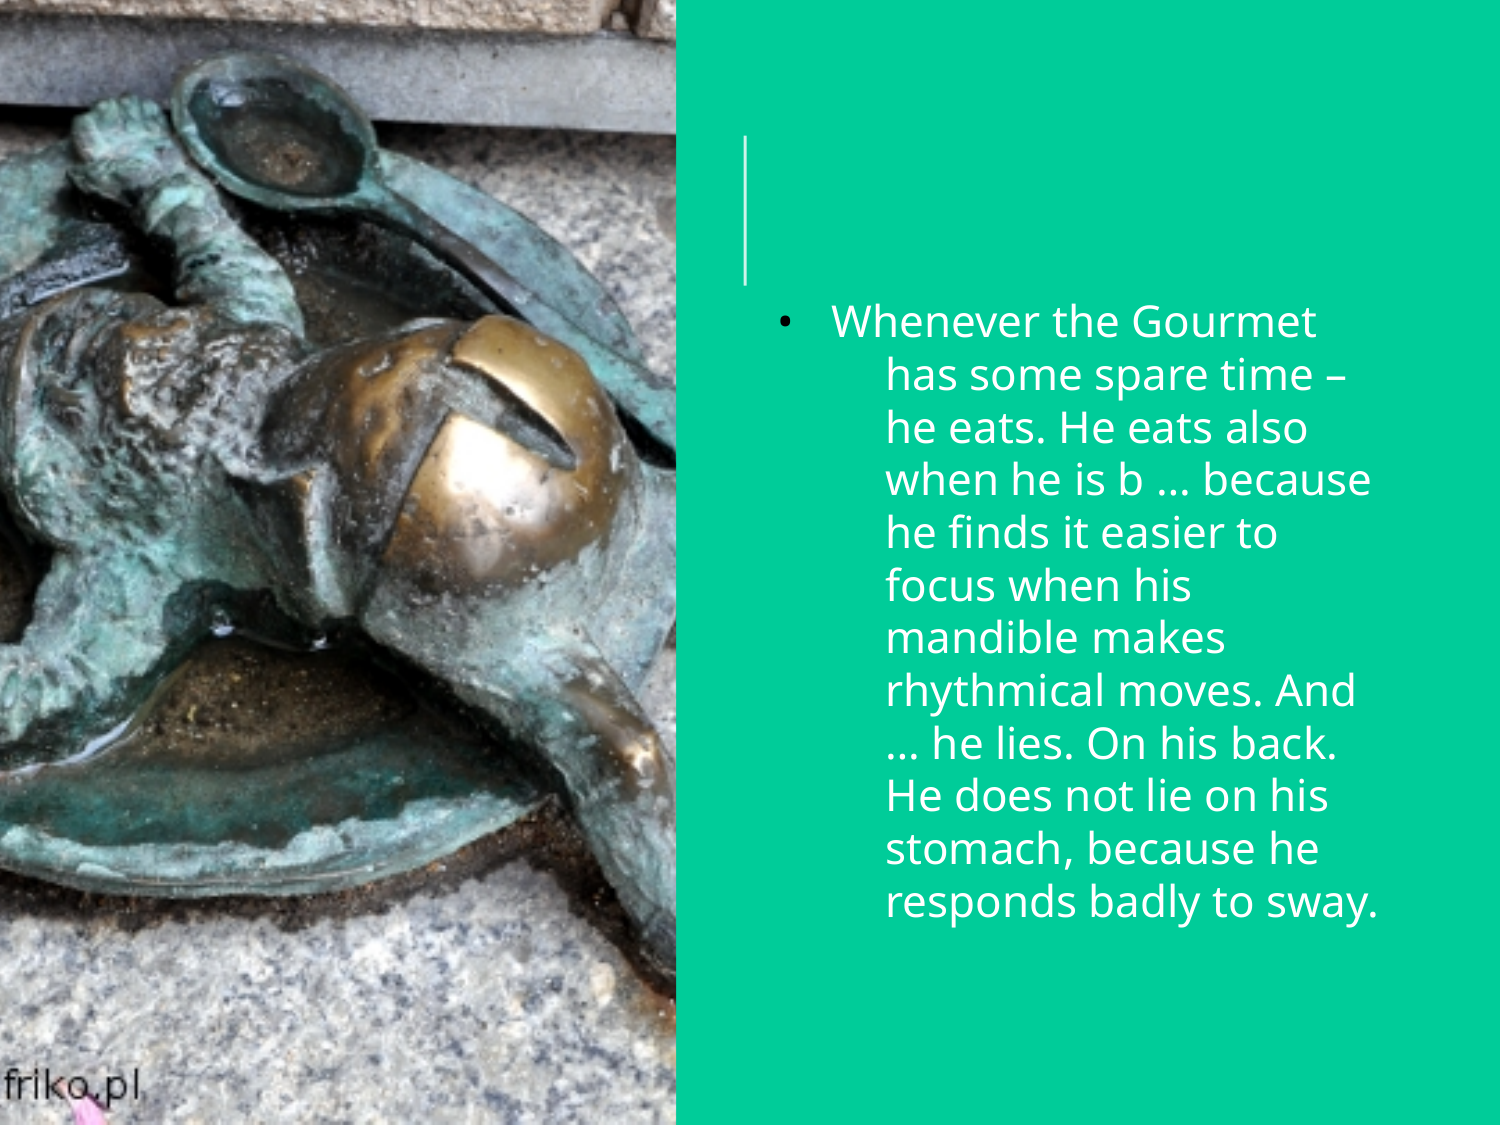

# Whenever the Gourmet has some spare time – he eats. He eats also when he is b … because he finds it easier to focus when his mandible makes rhythmical moves. And … he lies. On his back. He does not lie on his stomach, because he responds badly to sway.